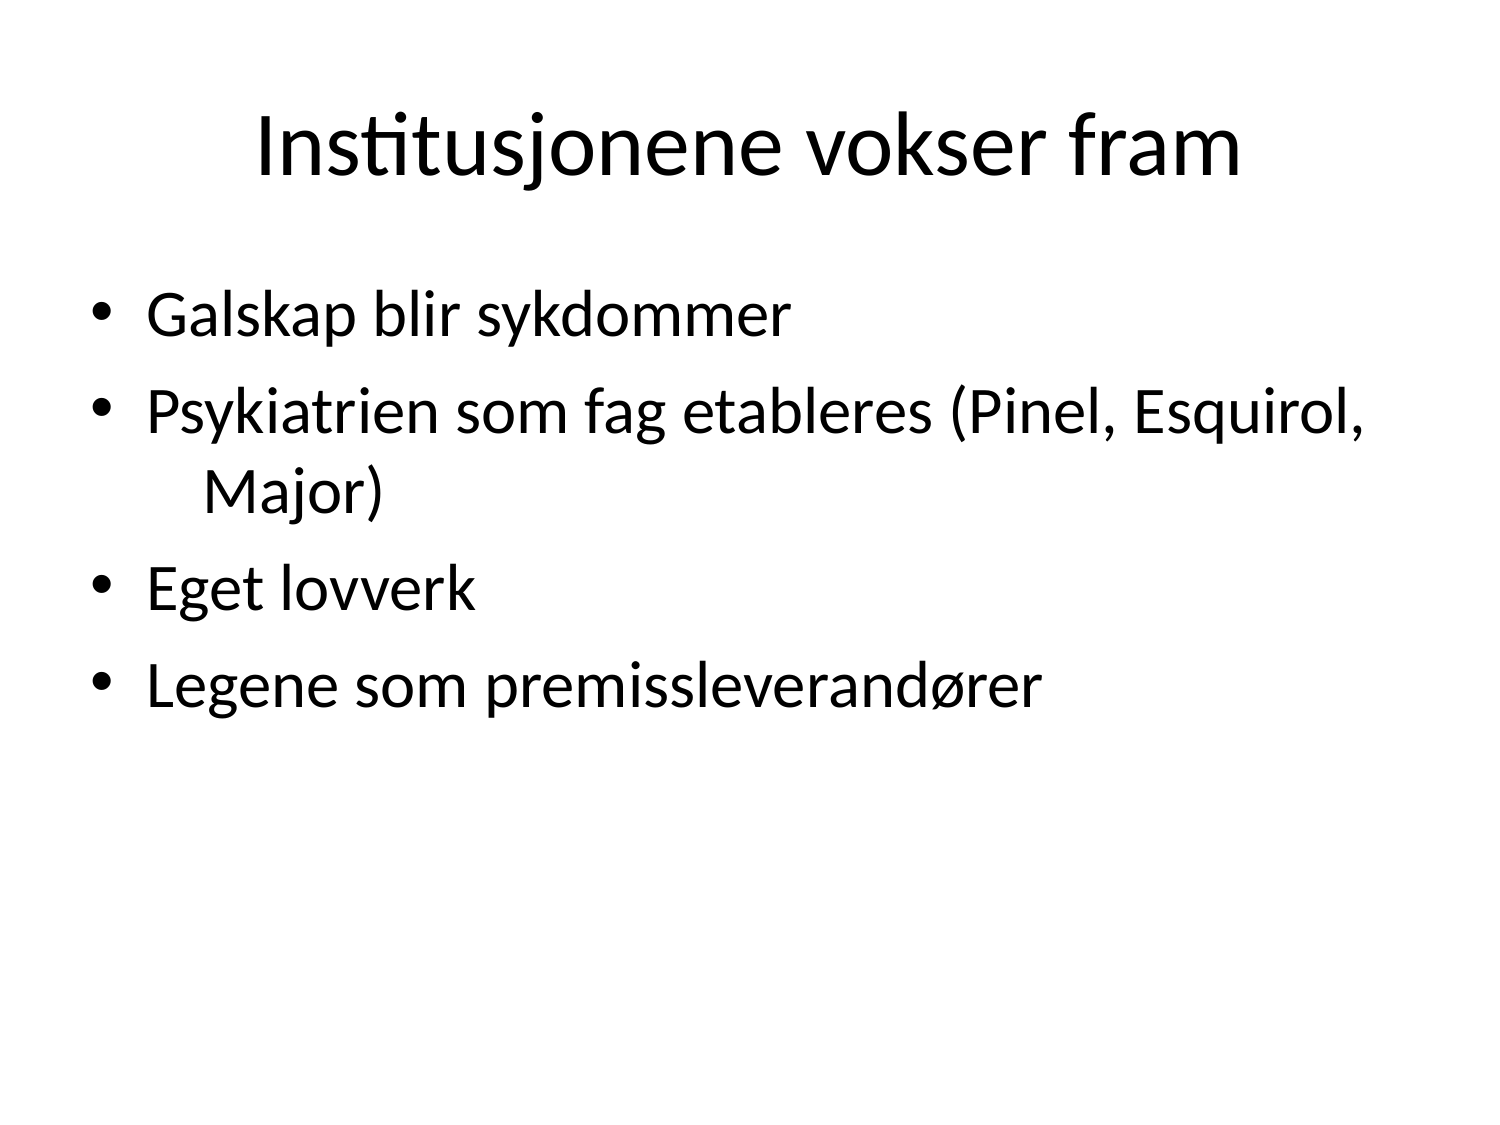

# Institusjonene vokser fram
Galskap blir sykdommer
Psykiatrien som fag etableres (Pinel, Esquirol, Major)
Eget lovverk
Legene som premissleverandører